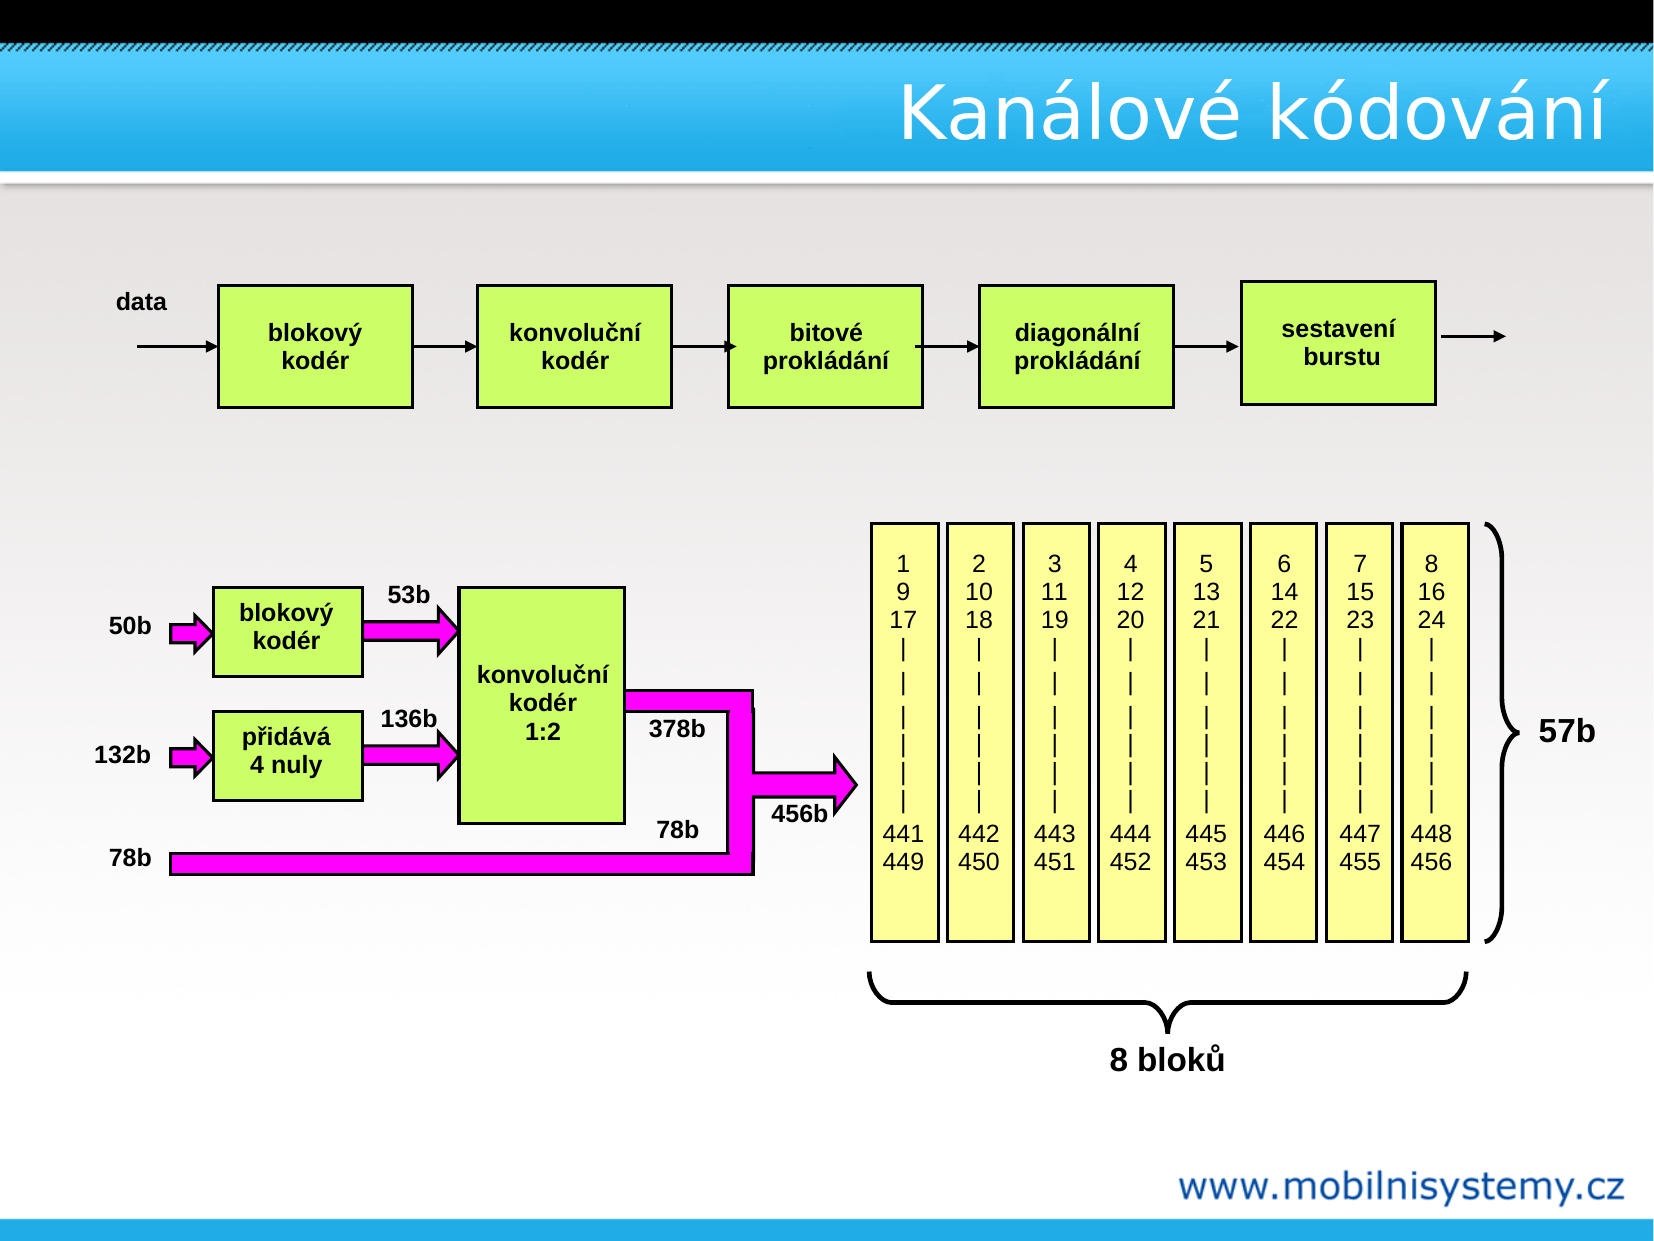

# Kanálové kódování
data
sestavení
 burstu
diagonální
prokládání
blokový
kodér
konvoluční
kodér
bitové
prokládání
1
9
17
|
|
| | | |
441
449
2
10
18
|
|
| | | |
442
450
3
11
19
|
|
| | | |
443
451
4
12
20
|
|
| | | |
444
452
5
13
21
|
|
| | | |
445
453
6
14
22
|
|
| | | |
446
454
7
15
23
|
|
| | | |
447
455
8
16
24
|
|
| | | |
448
456
57b
8 bloků
53b
blokový
kodér
50b
konvoluční
kodér
1:2
136b
378b
přidává
4 nuly
132b
456b
78b
78b